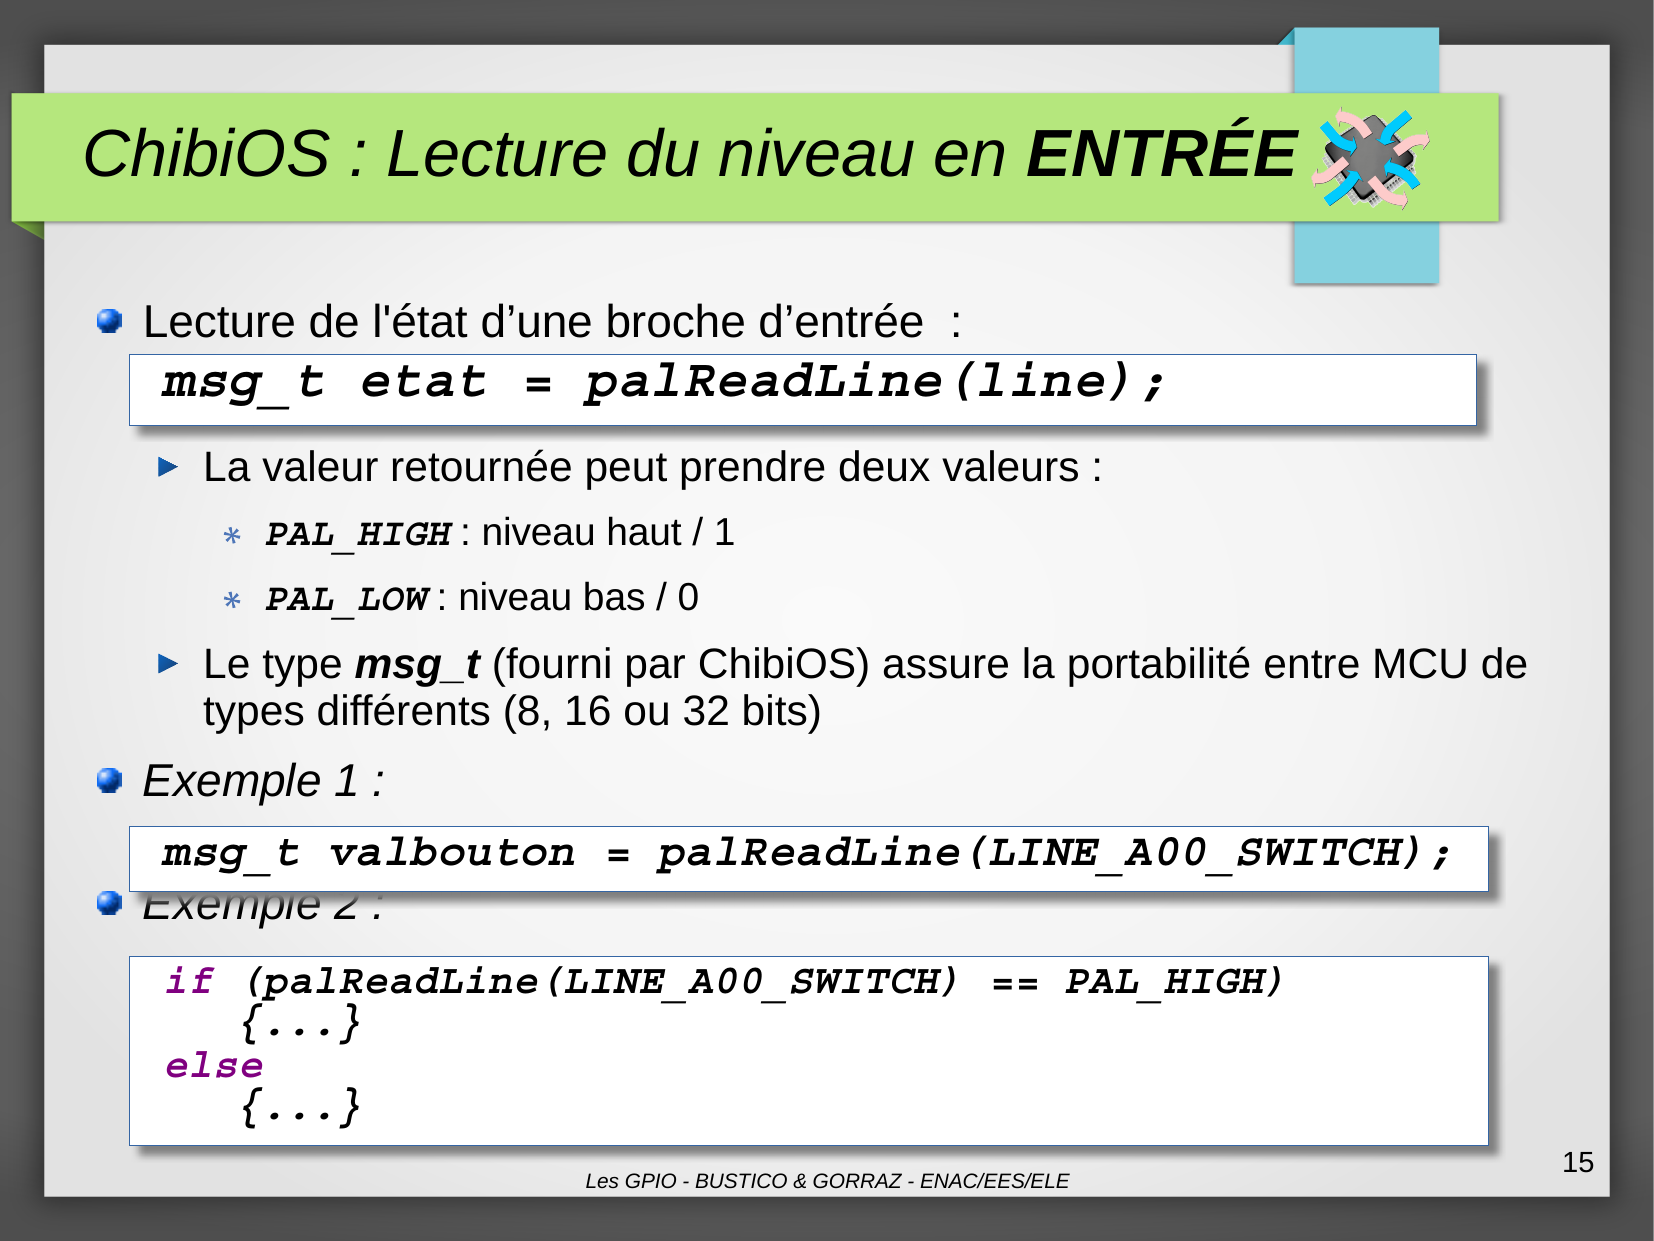

# ChibiOS : Lecture du niveau en ENTRÉE
Lecture de l'état d’une broche d’entrée  :
La valeur retournée peut prendre deux valeurs :
PAL_HIGH : niveau haut / 1
PAL_LOW : niveau bas / 0
Le type msg_t (fourni par ChibiOS) assure la portabilité entre MCU de types différents (8, 16 ou 32 bits)
Exemple 1 :
Exemple 2 :
msg_t etat = palReadLine(line);
msg_t valbouton = palReadLine(LINE_A00_SWITCH);
if (palReadLine(LINE_A00_SWITCH) == PAL_HIGH)
	{...}
else
	{...}
15
Les GPIO - BUSTICO & GORRAZ - ENAC/EES/ELE